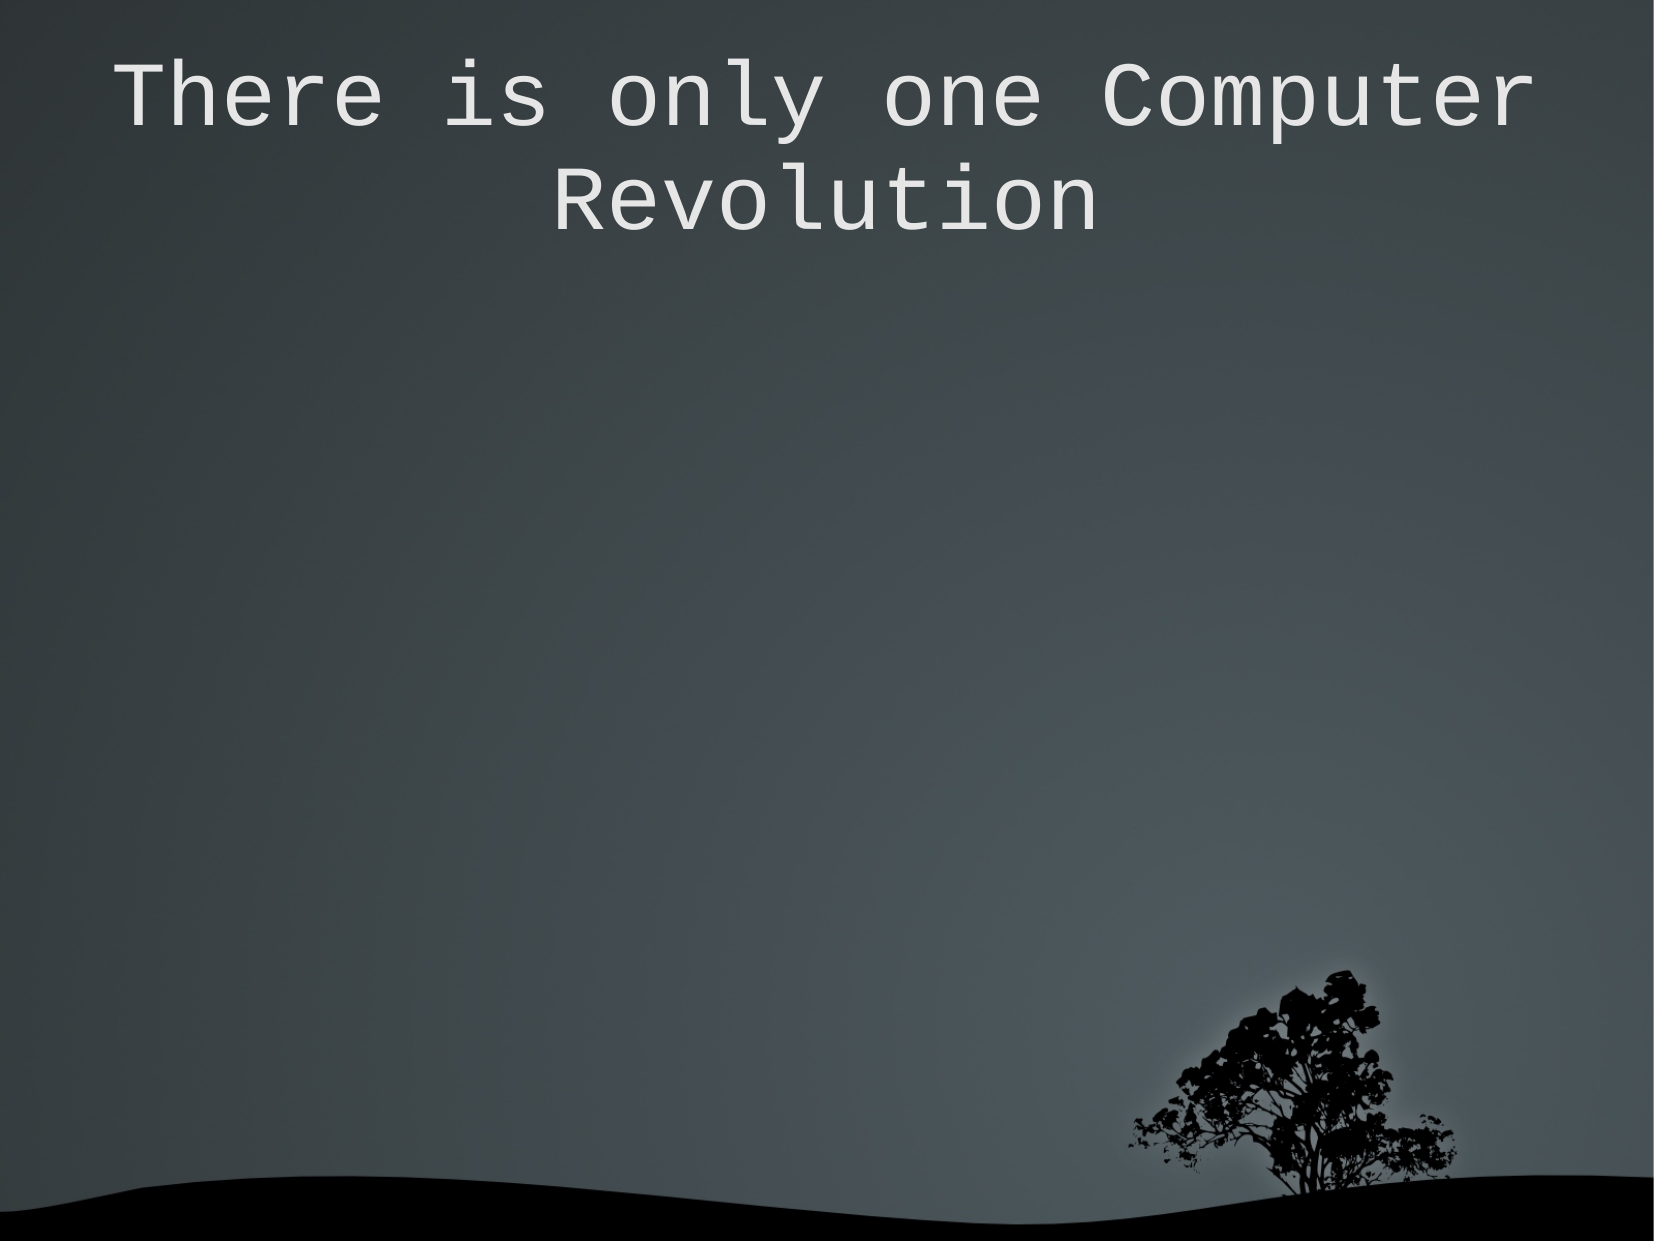

# There is only one Computer Revolution